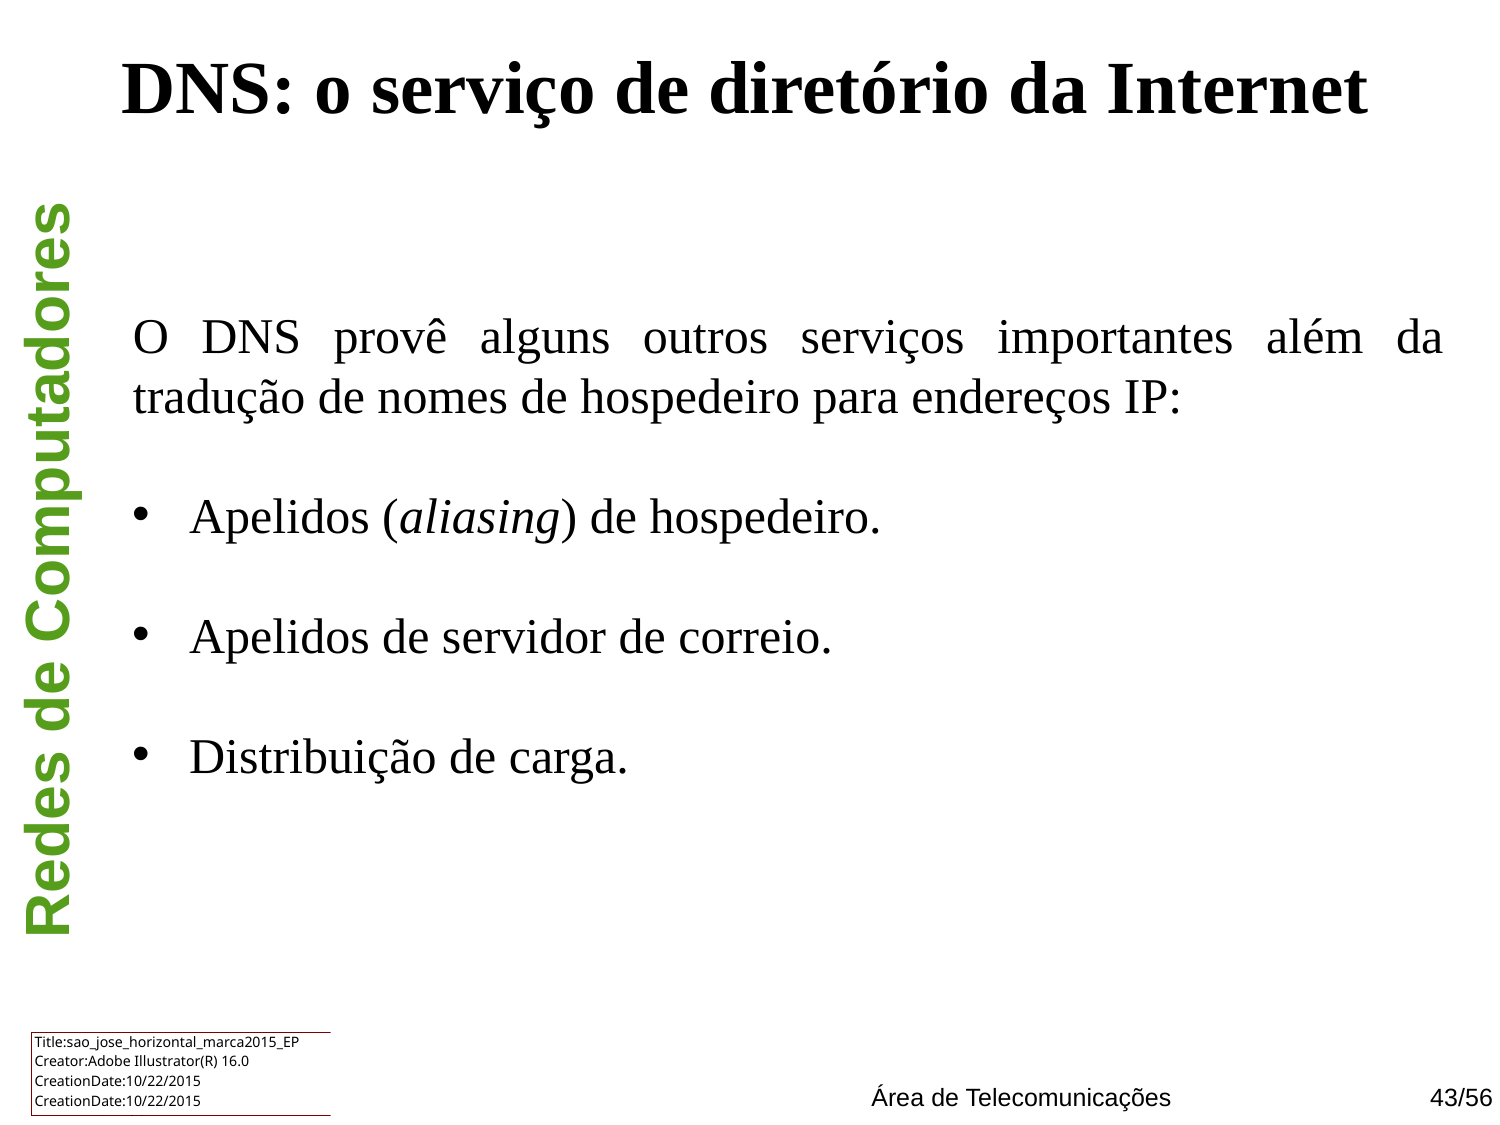

DNS: o serviço de diretório da Internet
O DNS provê alguns outros serviços importantes além da tradução de nomes de hospedeiro para endereços IP:
Apelidos (aliasing) de hospedeiro.
Apelidos de servidor de correio.
Distribuição de carga.